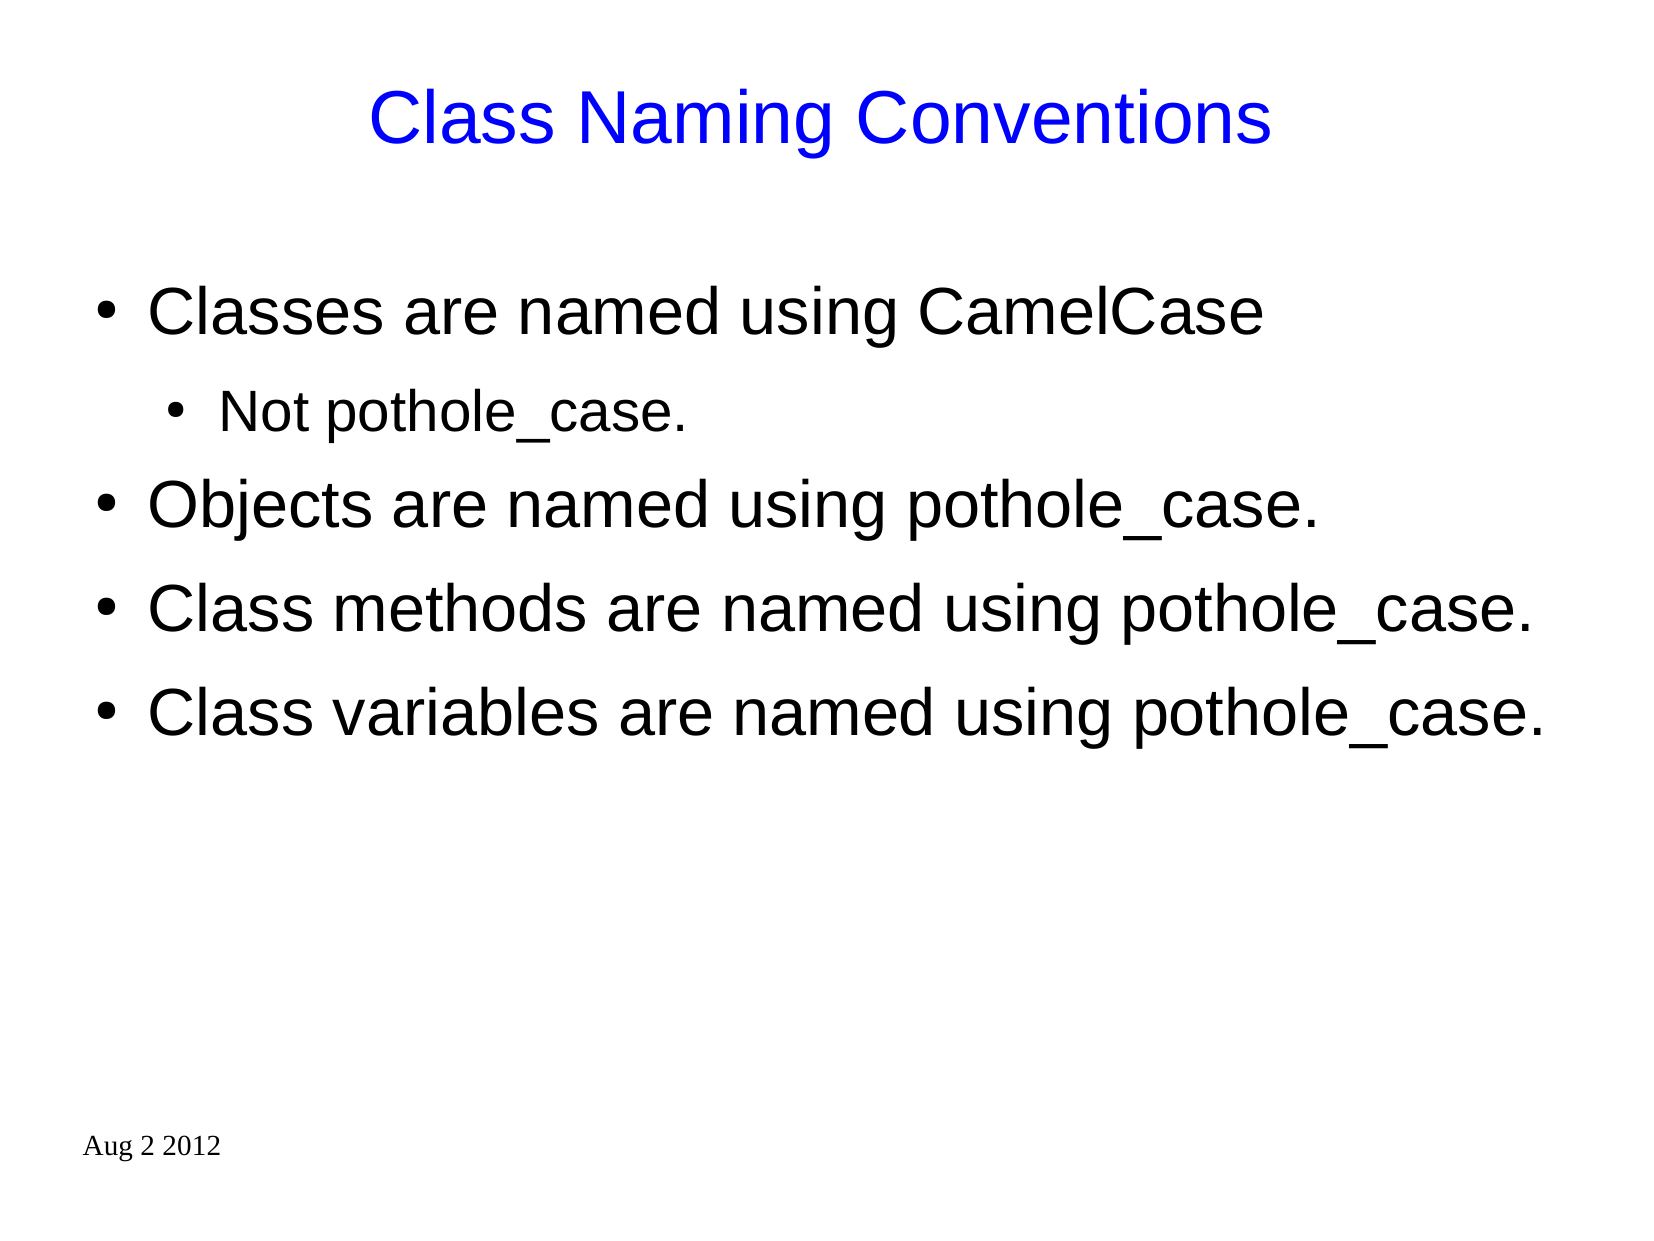

# Class Naming Conventions
Classes are named using CamelCase
Not pothole_case.
Objects are named using pothole_case.
Class methods are named using pothole_case.
Class variables are named using pothole_case.
Aug 2 2012